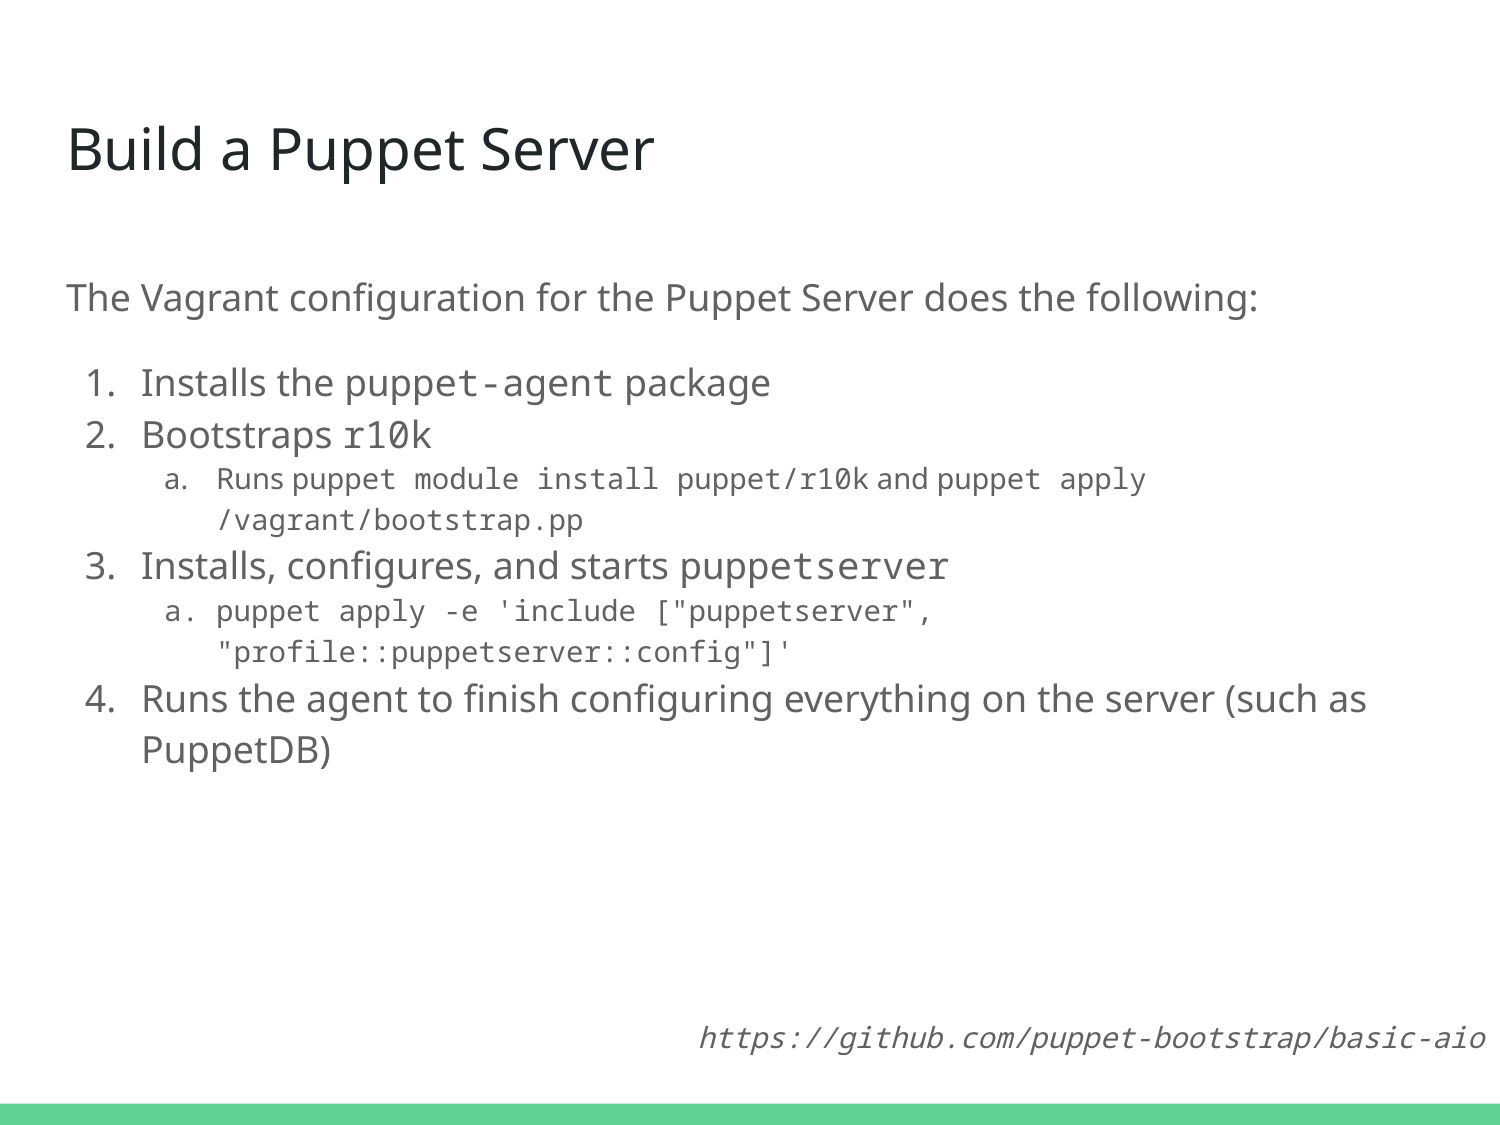

# Build a Puppet Server
The Vagrant configuration for the Puppet Server does the following:
Installs the puppet-agent package
Bootstraps r10k
Runs puppet module install puppet/r10k and puppet apply /vagrant/bootstrap.pp
Installs, configures, and starts puppetserver
puppet apply -e 'include ["puppetserver", "profile::puppetserver::config"]'
Runs the agent to finish configuring everything on the server (such as PuppetDB)
https://github.com/puppet-bootstrap/basic-aio